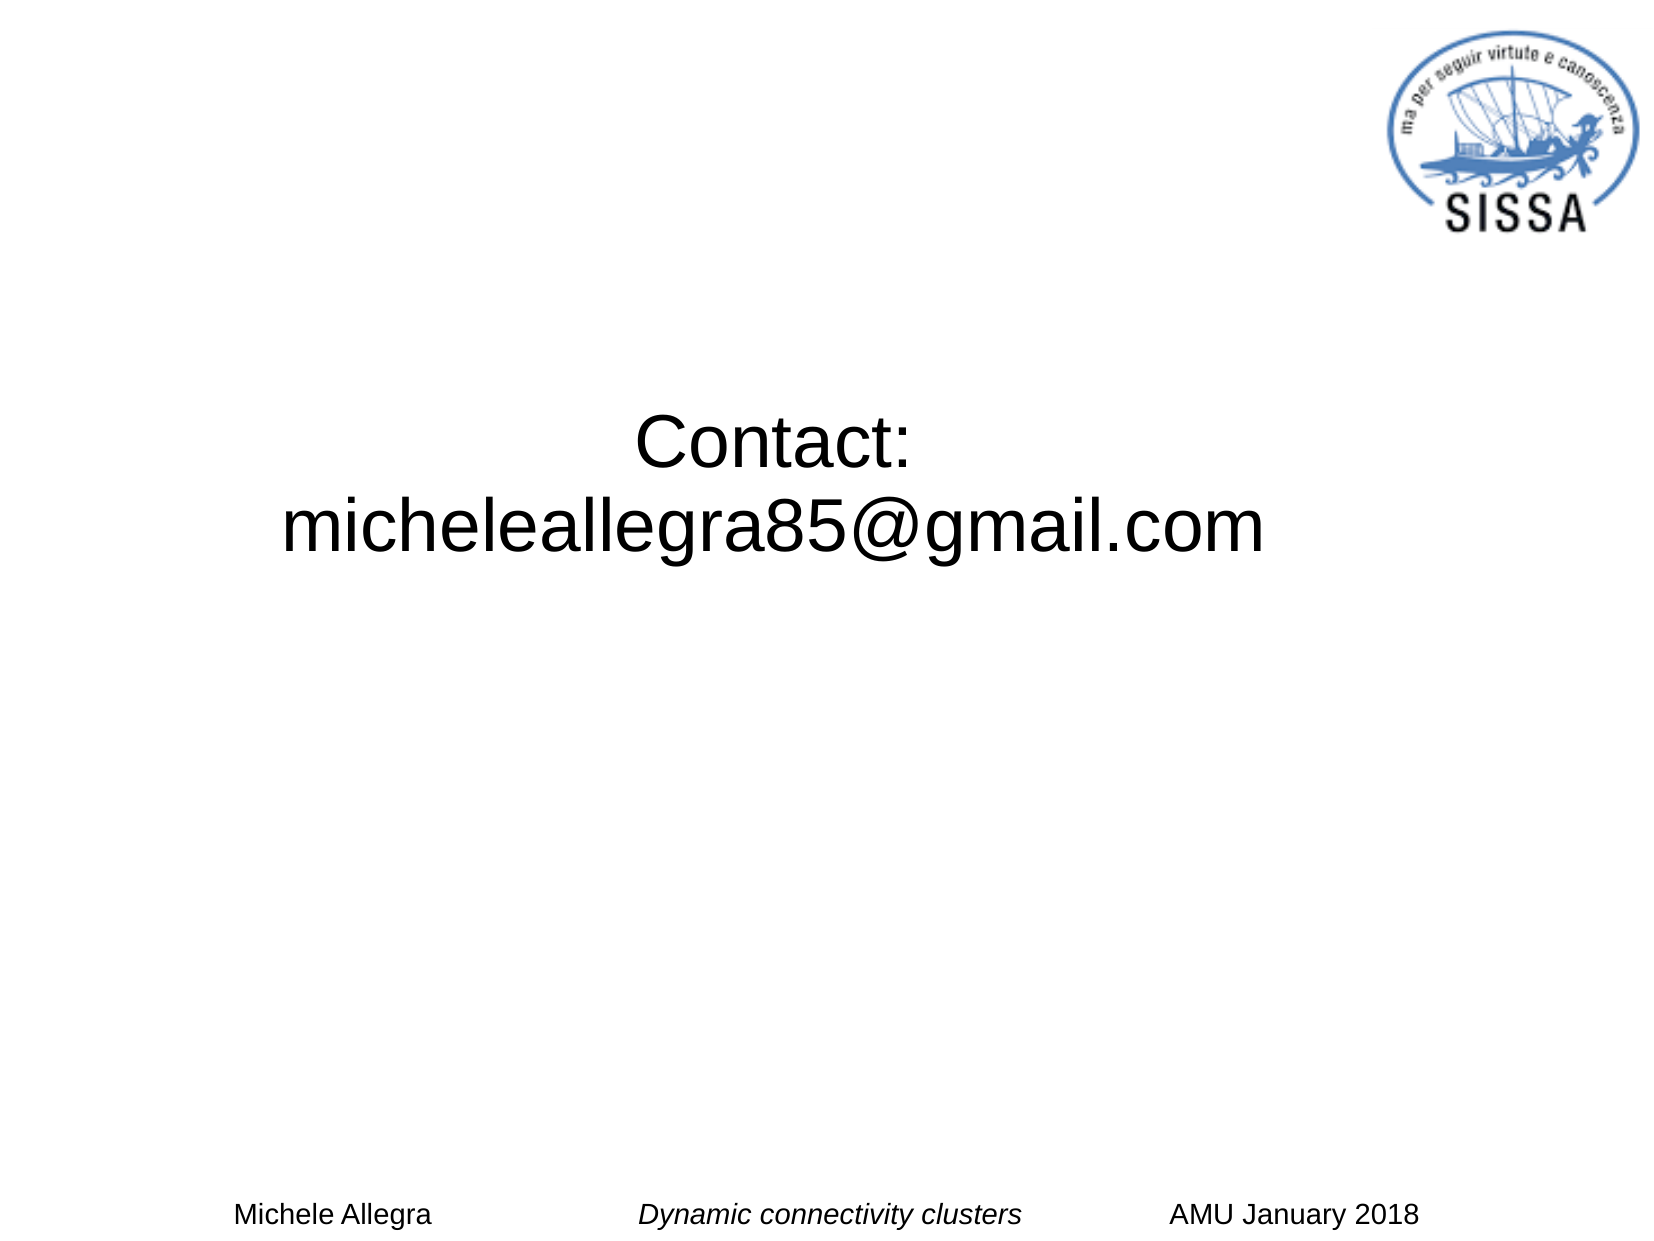

# Contact: micheleallegra85@gmail.com
Michele Allegra Dynamic connectivity clusters AMU January 2018